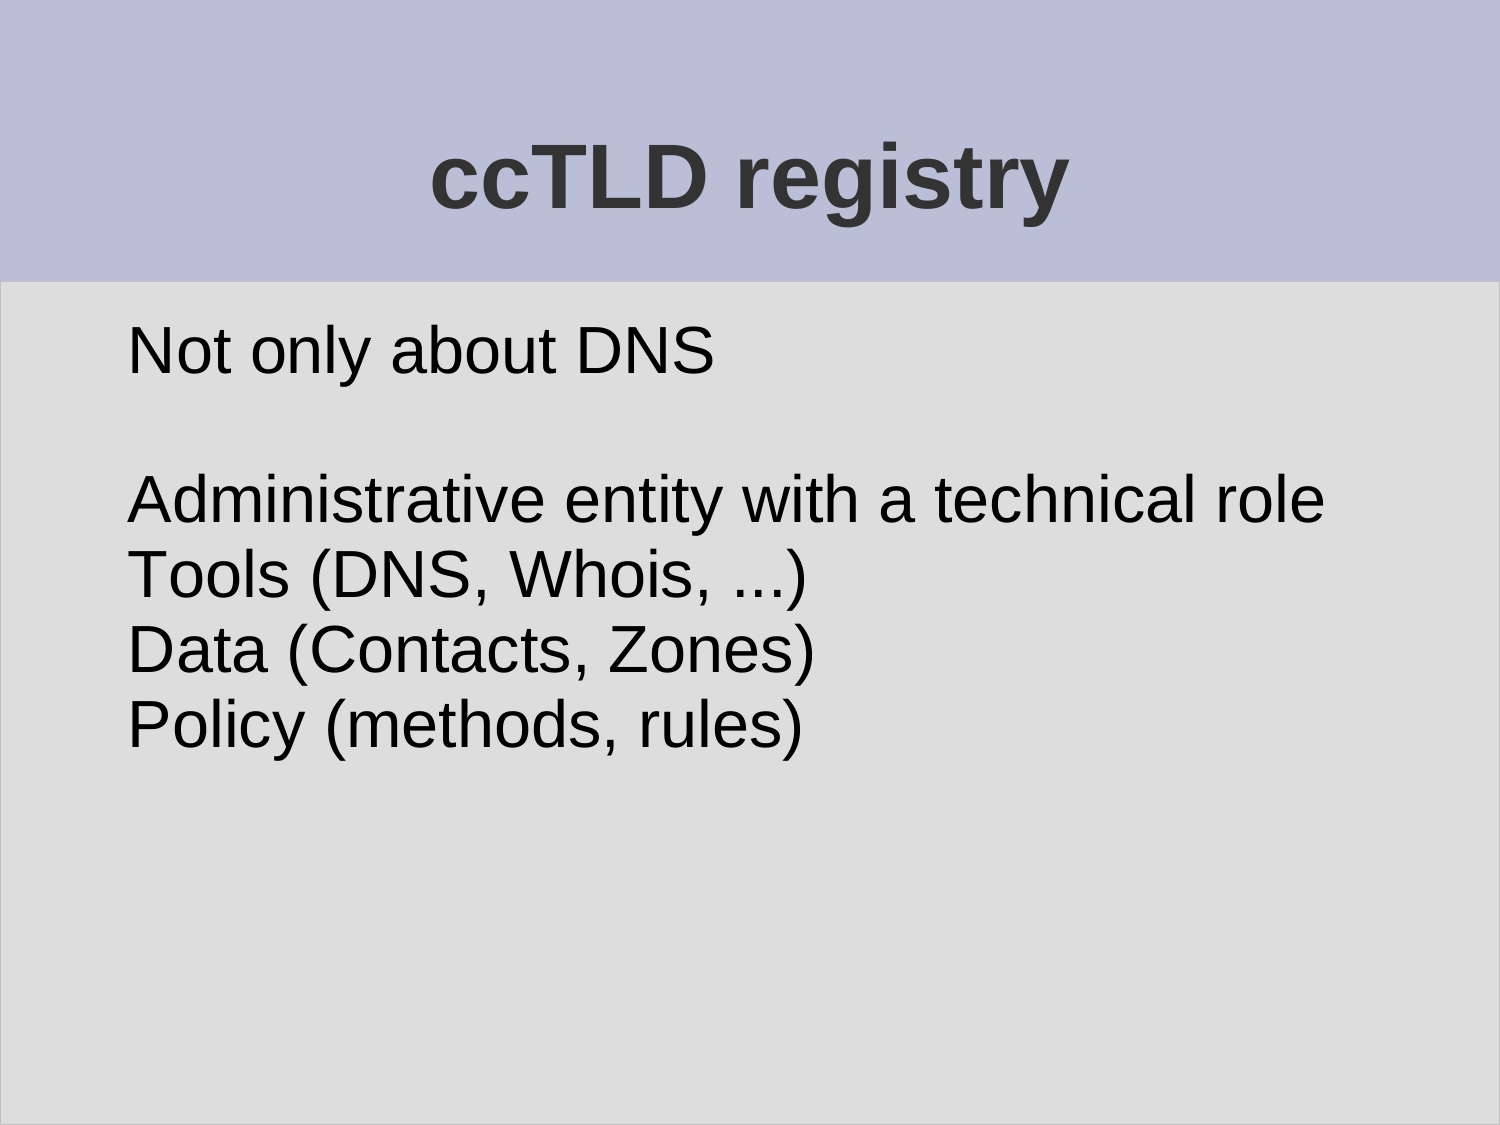

# ccTLD registry
Not only about DNS
Administrative entity with a technical role
Tools (DNS, Whois, ...)
Data (Contacts, Zones)
Policy (methods, rules)